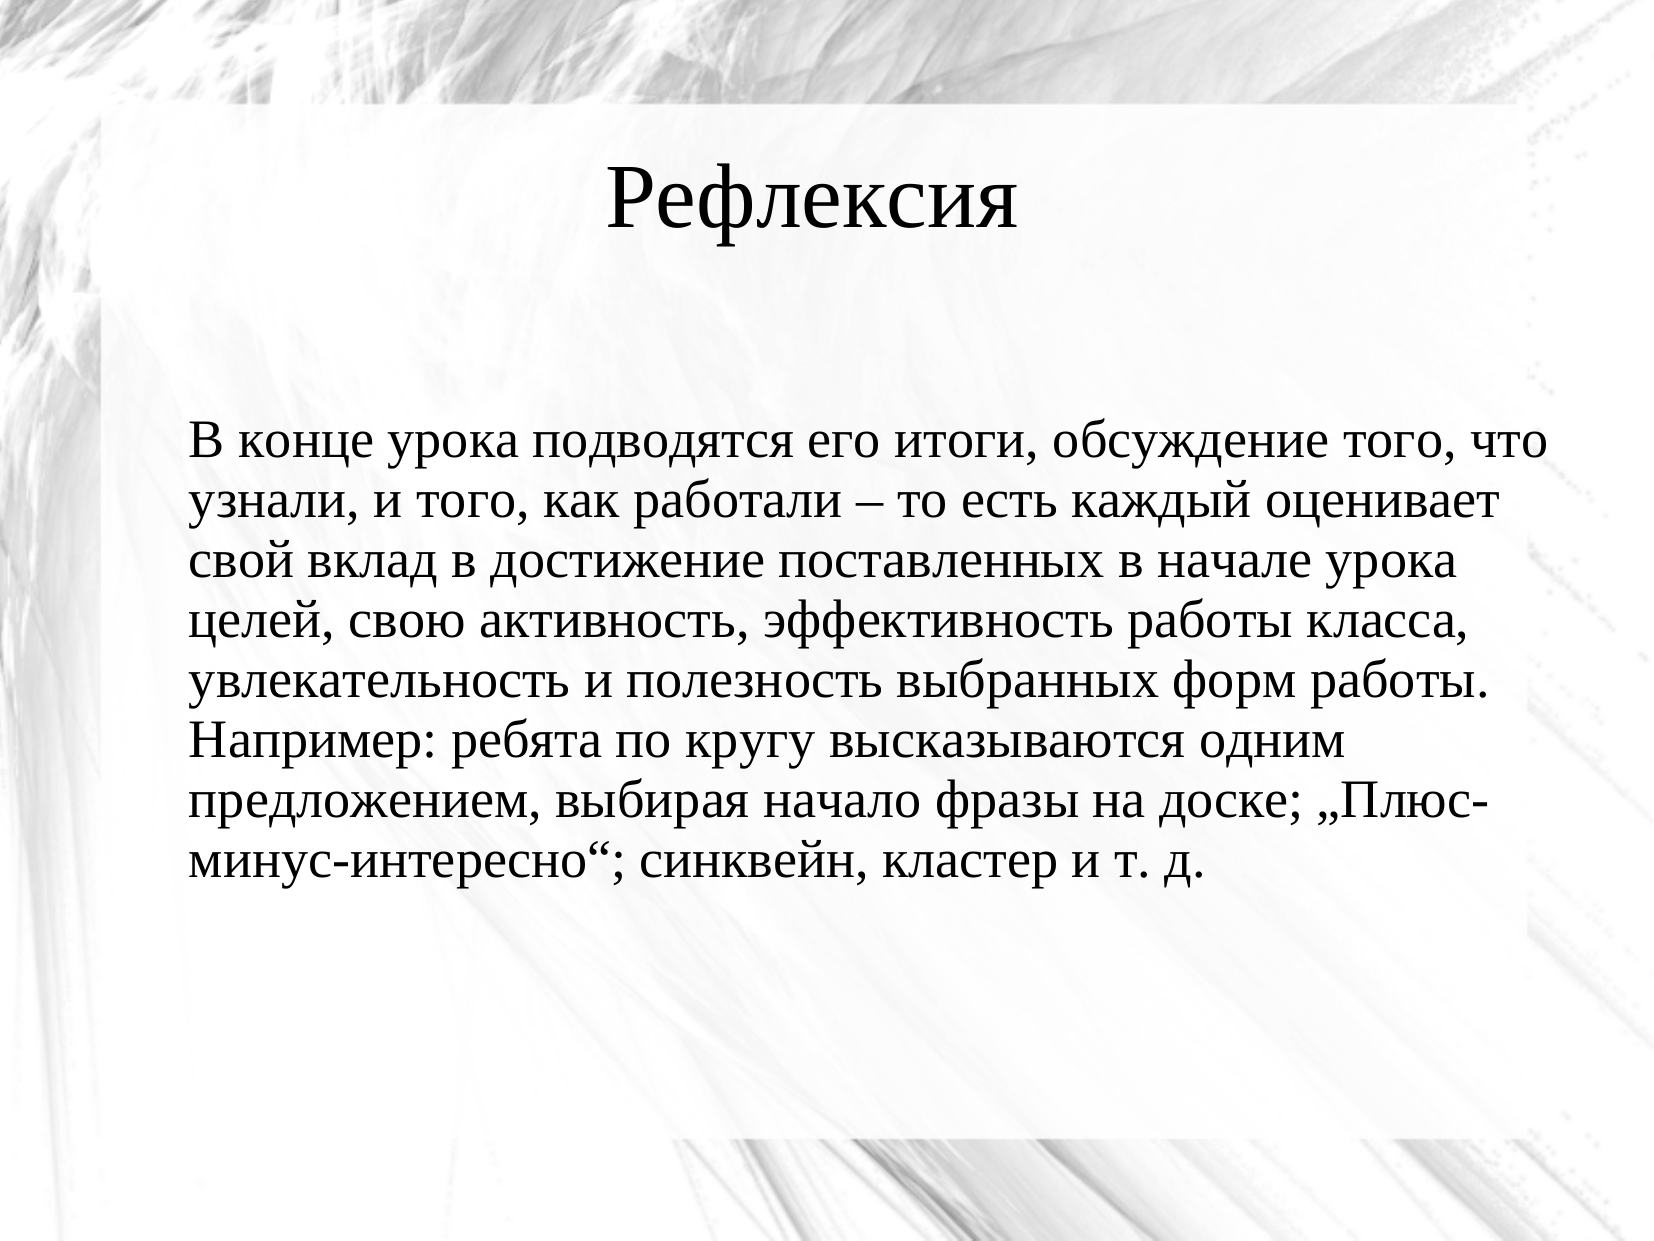

# Рефлексия
В конце урока подводятся его итоги, обсуждение того, что узнали, и того, как работали – то есть каждый оценивает свой вклад в достижение поставленных в начале урока целей, свою активность, эффективность работы класса, увлекательность и полезность выбранных форм работы. Например: ребята по кругу высказываются одним предложением, выбирая начало фразы на доске; „Плюс-минус-интересно“; синквейн, кластер и т. д.